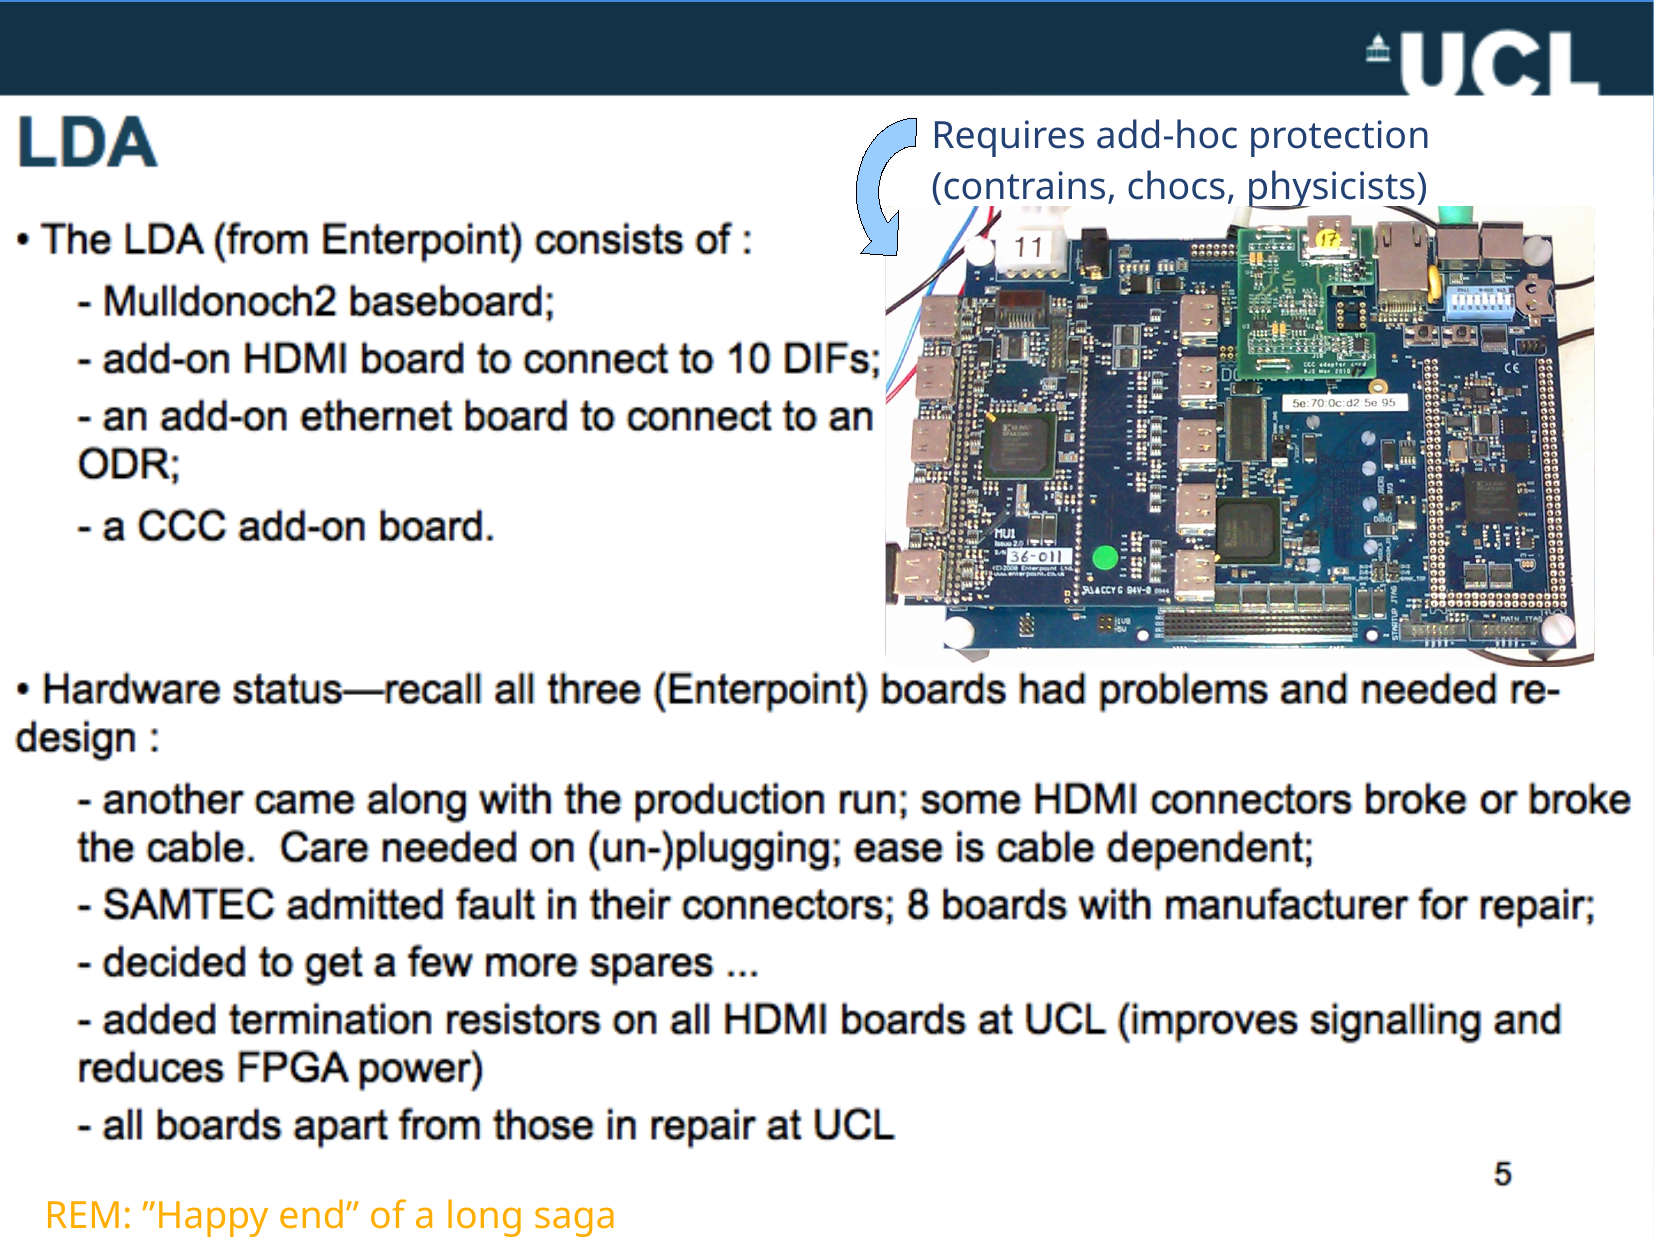

Requires add-hoc protection
(contrains, chocs, physicists)
REM: ”Happy end” of a long saga
Vincent.Boudry@in2p3.fr
JRA3 DAQ status | EUDET Final annual meeting | DESY, 29/09/2010
6